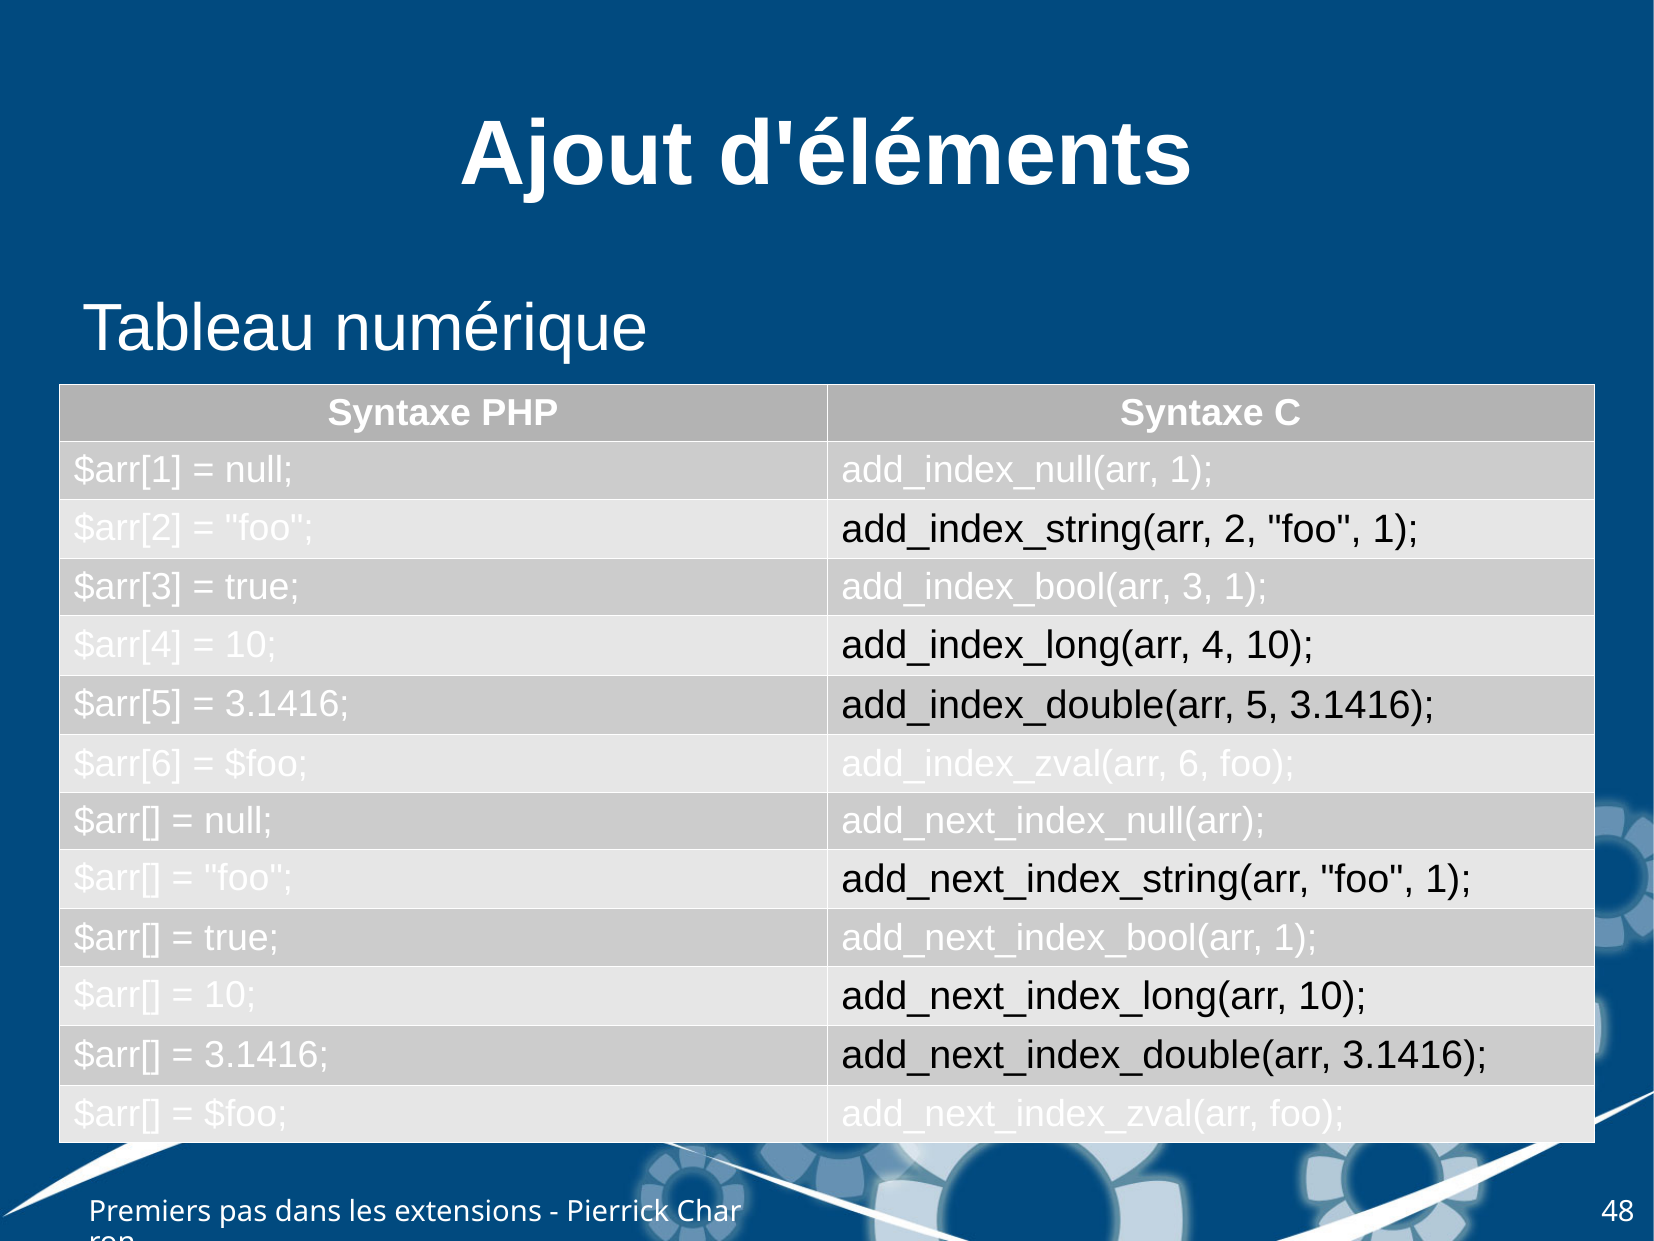

# Ajout d'éléments
Tableau numérique
| Syntaxe PHP | Syntaxe C |
| --- | --- |
| $arr[1] = null; | add\_index\_null(arr, 1); |
| $arr[2] = "foo"; | add\_index\_string(arr, 2, "foo", 1); |
| $arr[3] = true; | add\_index\_bool(arr, 3, 1); |
| $arr[4] = 10; | add\_index\_long(arr, 4, 10); |
| $arr[5] = 3.1416; | add\_index\_double(arr, 5, 3.1416); |
| $arr[6] = $foo; | add\_index\_zval(arr, 6, foo); |
| $arr[] = null; | add\_next\_index\_null(arr); |
| $arr[] = "foo"; | add\_next\_index\_string(arr, "foo", 1); |
| $arr[] = true; | add\_next\_index\_bool(arr, 1); |
| $arr[] = 10; | add\_next\_index\_long(arr, 10); |
| $arr[] = 3.1416; | add\_next\_index\_double(arr, 3.1416); |
| $arr[] = $foo; | add\_next\_index\_zval(arr, foo); |
Premiers pas dans les extensions - Pierrick Charron
48